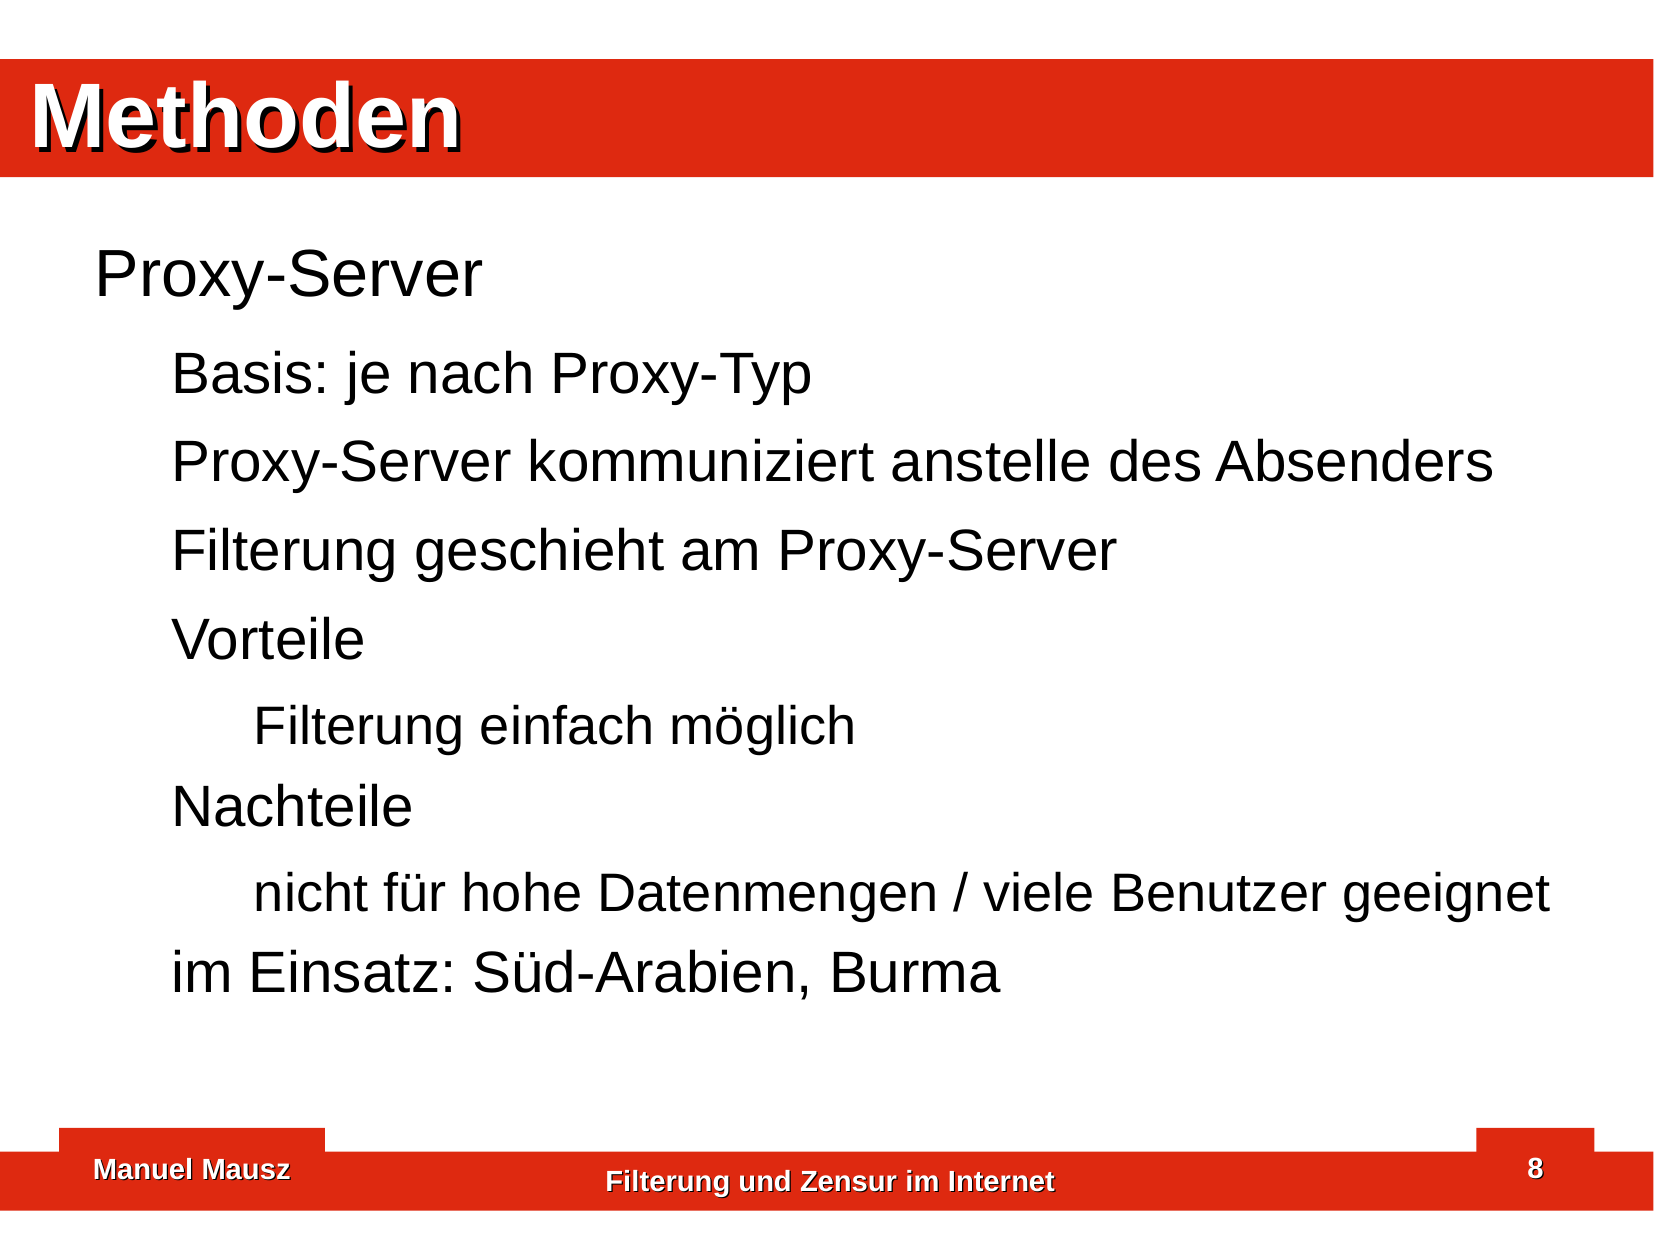

# Methoden
Proxy-Server
Basis: je nach Proxy-Typ
Proxy-Server kommuniziert anstelle des Absenders
Filterung geschieht am Proxy-Server
Vorteile
Filterung einfach möglich
Nachteile
nicht für hohe Datenmengen / viele Benutzer geeignet
im Einsatz: Süd-Arabien, Burma
8